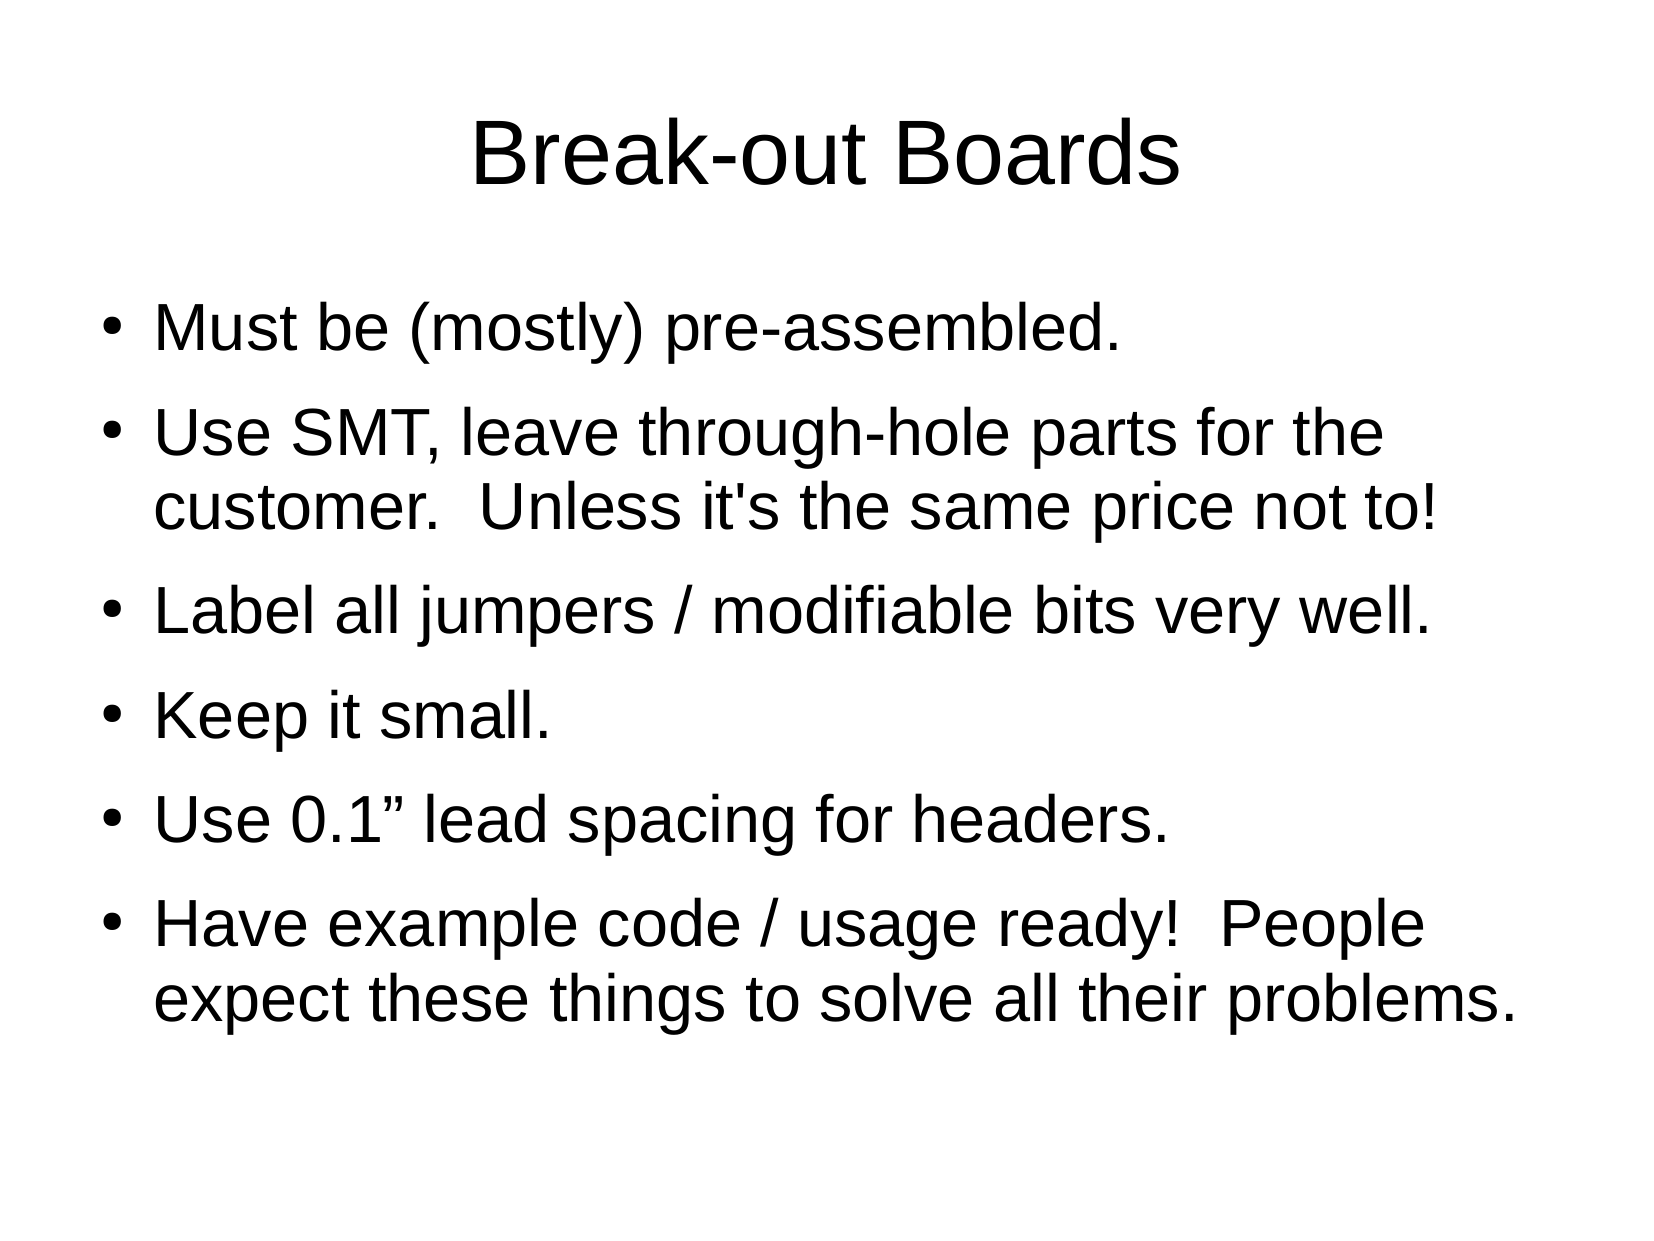

# Break-out Boards
Must be (mostly) pre-assembled.
Use SMT, leave through-hole parts for the customer. Unless it's the same price not to!
Label all jumpers / modifiable bits very well.
Keep it small.
Use 0.1” lead spacing for headers.
Have example code / usage ready! People expect these things to solve all their problems.